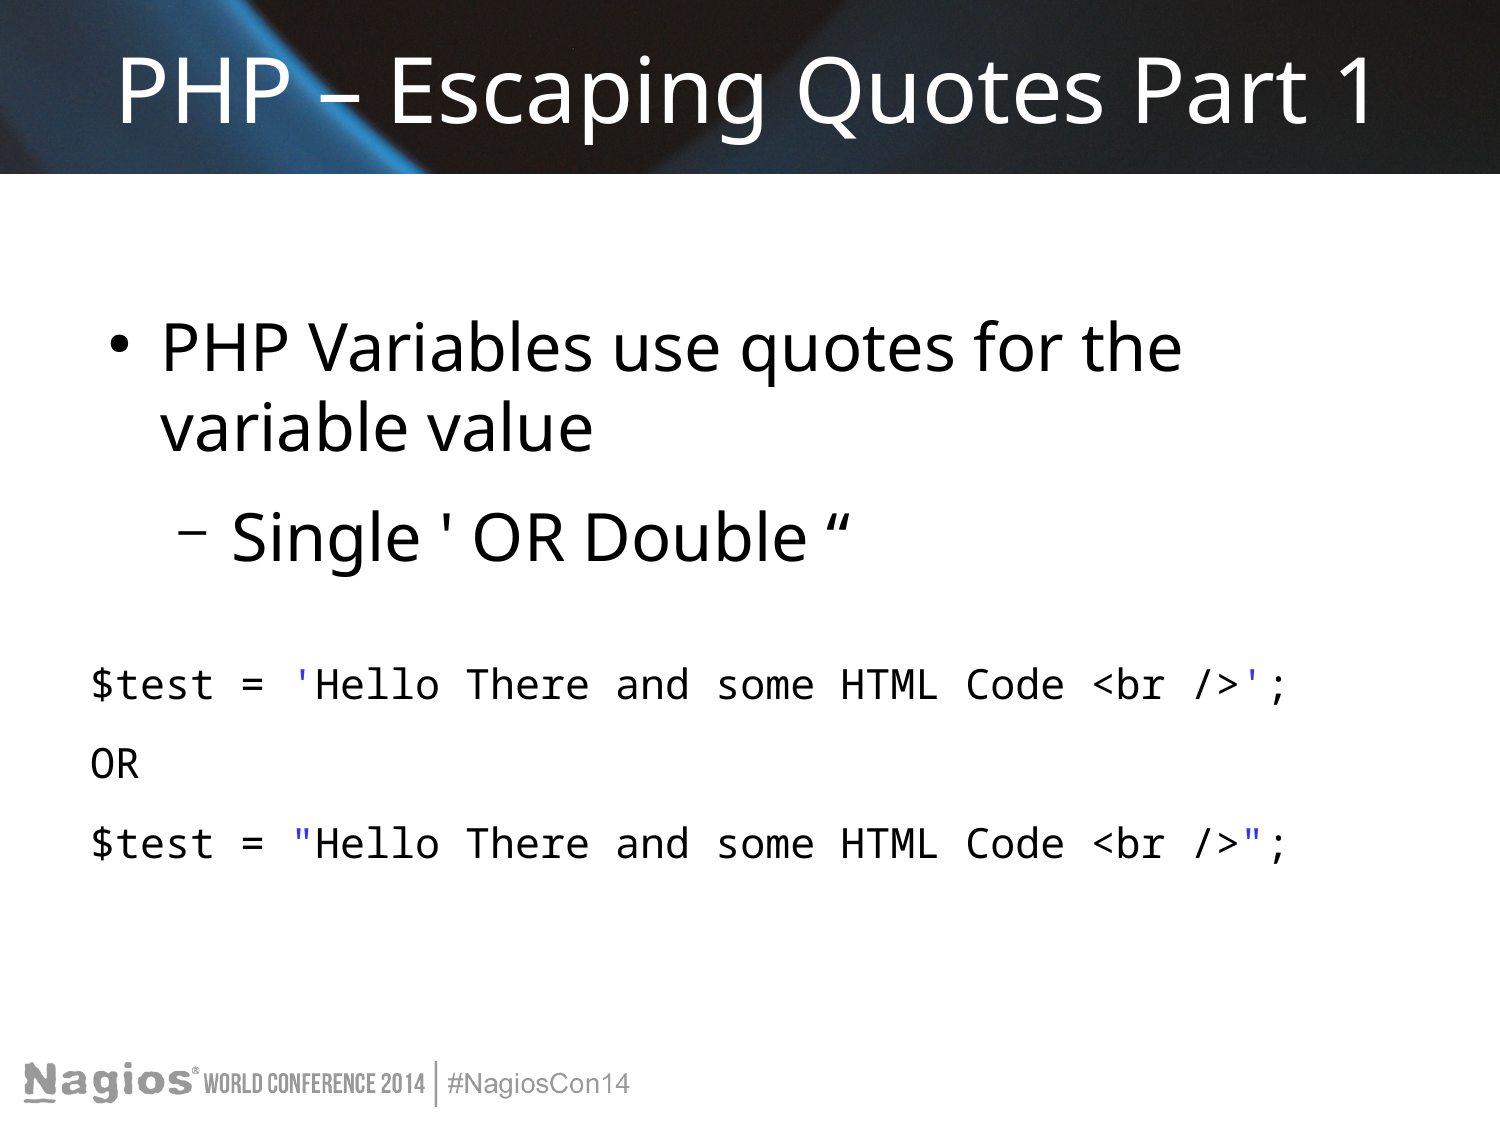

# PHP – Escaping Quotes Part 1
PHP Variables use quotes for the variable value
Single ' OR Double “
$test = 'Hello There and some HTML Code <br />';
OR
$test = "Hello There and some HTML Code <br />";